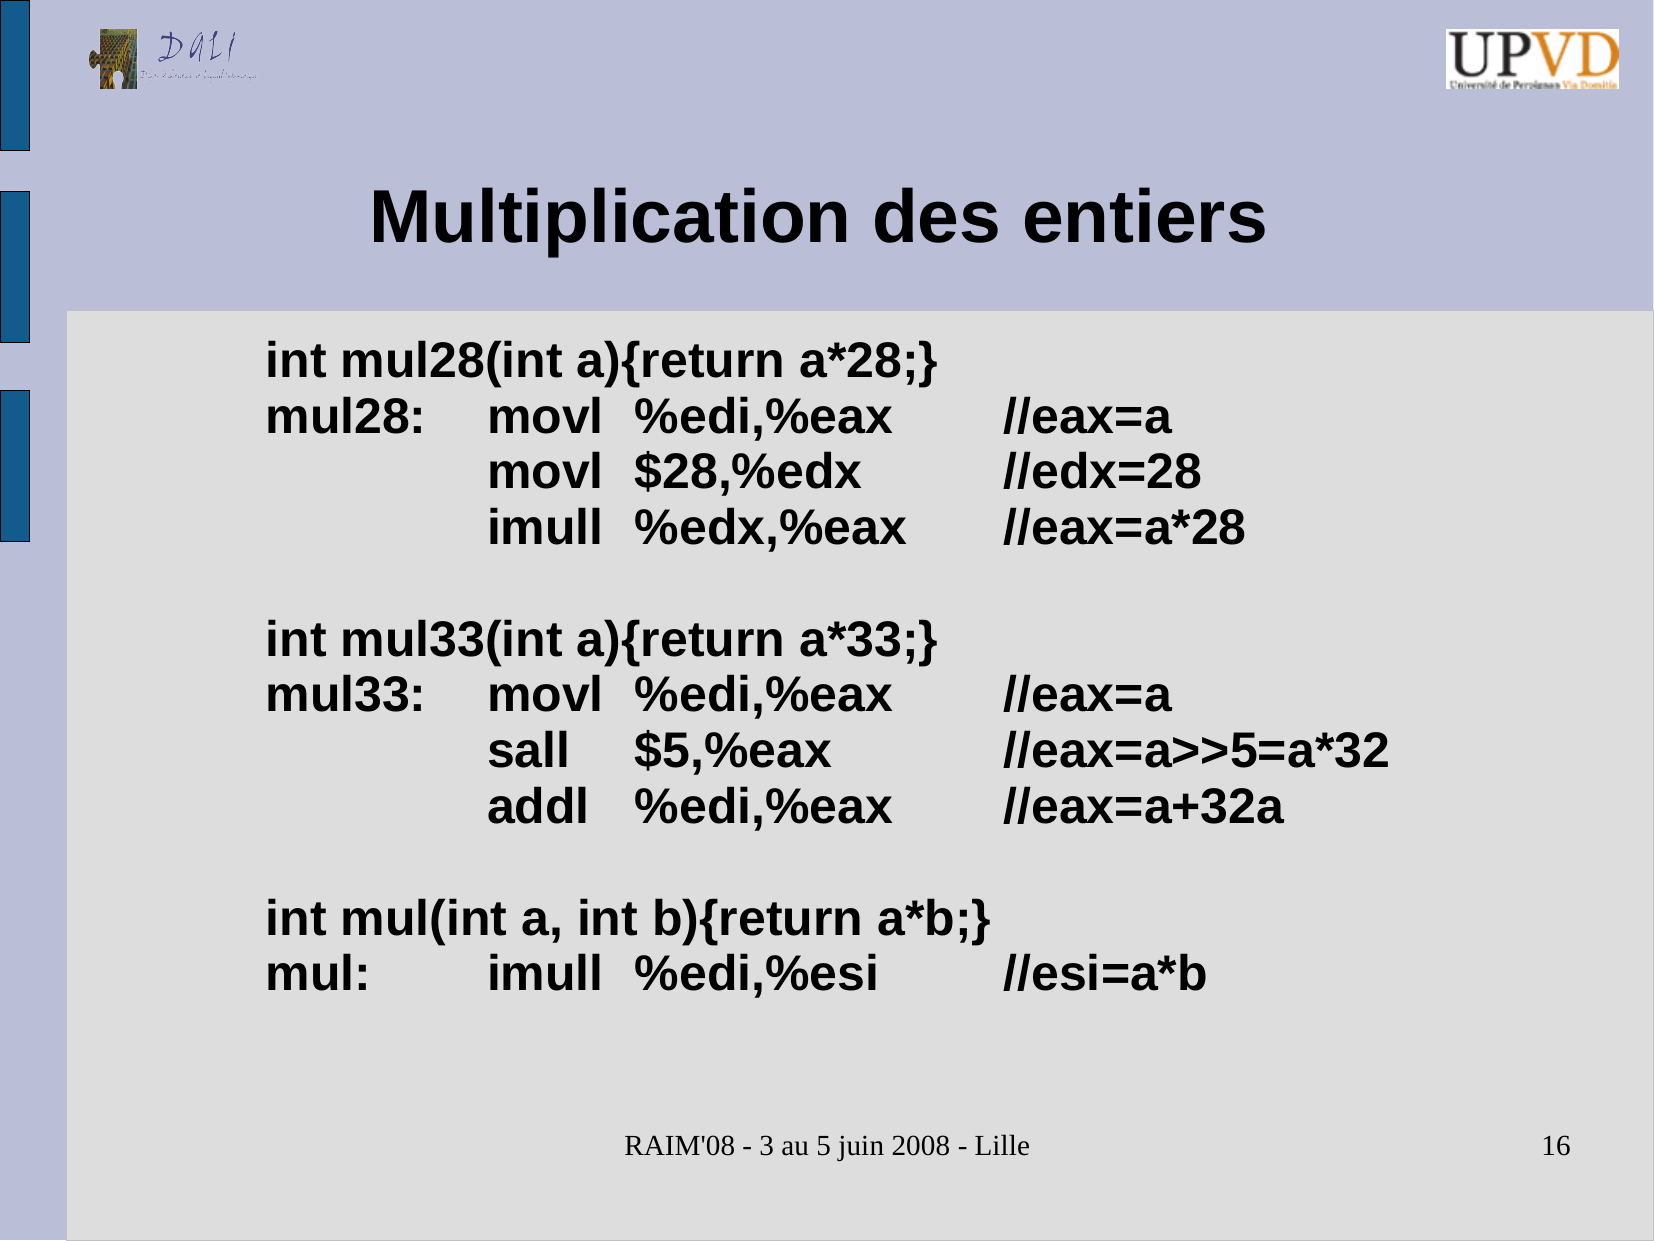

Multiplication des entiers
int mul28(int a){return a*28;}
mul28:	movl	%edi,%eax		//eax=a
			movl	$28,%edx		//edx=28
			imull	%edx,%eax		//eax=a*28
int mul33(int a){return a*33;}
mul33:	movl	%edi,%eax		//eax=a
			sall	$5,%eax			//eax=a>>5=a*32
			addl	%edi,%eax		//eax=a+32a
int mul(int a, int b){return a*b;}
mul:		imull	%edi,%esi		//esi=a*b
RAIM'08 - 3 au 5 juin 2008 - Lille
16